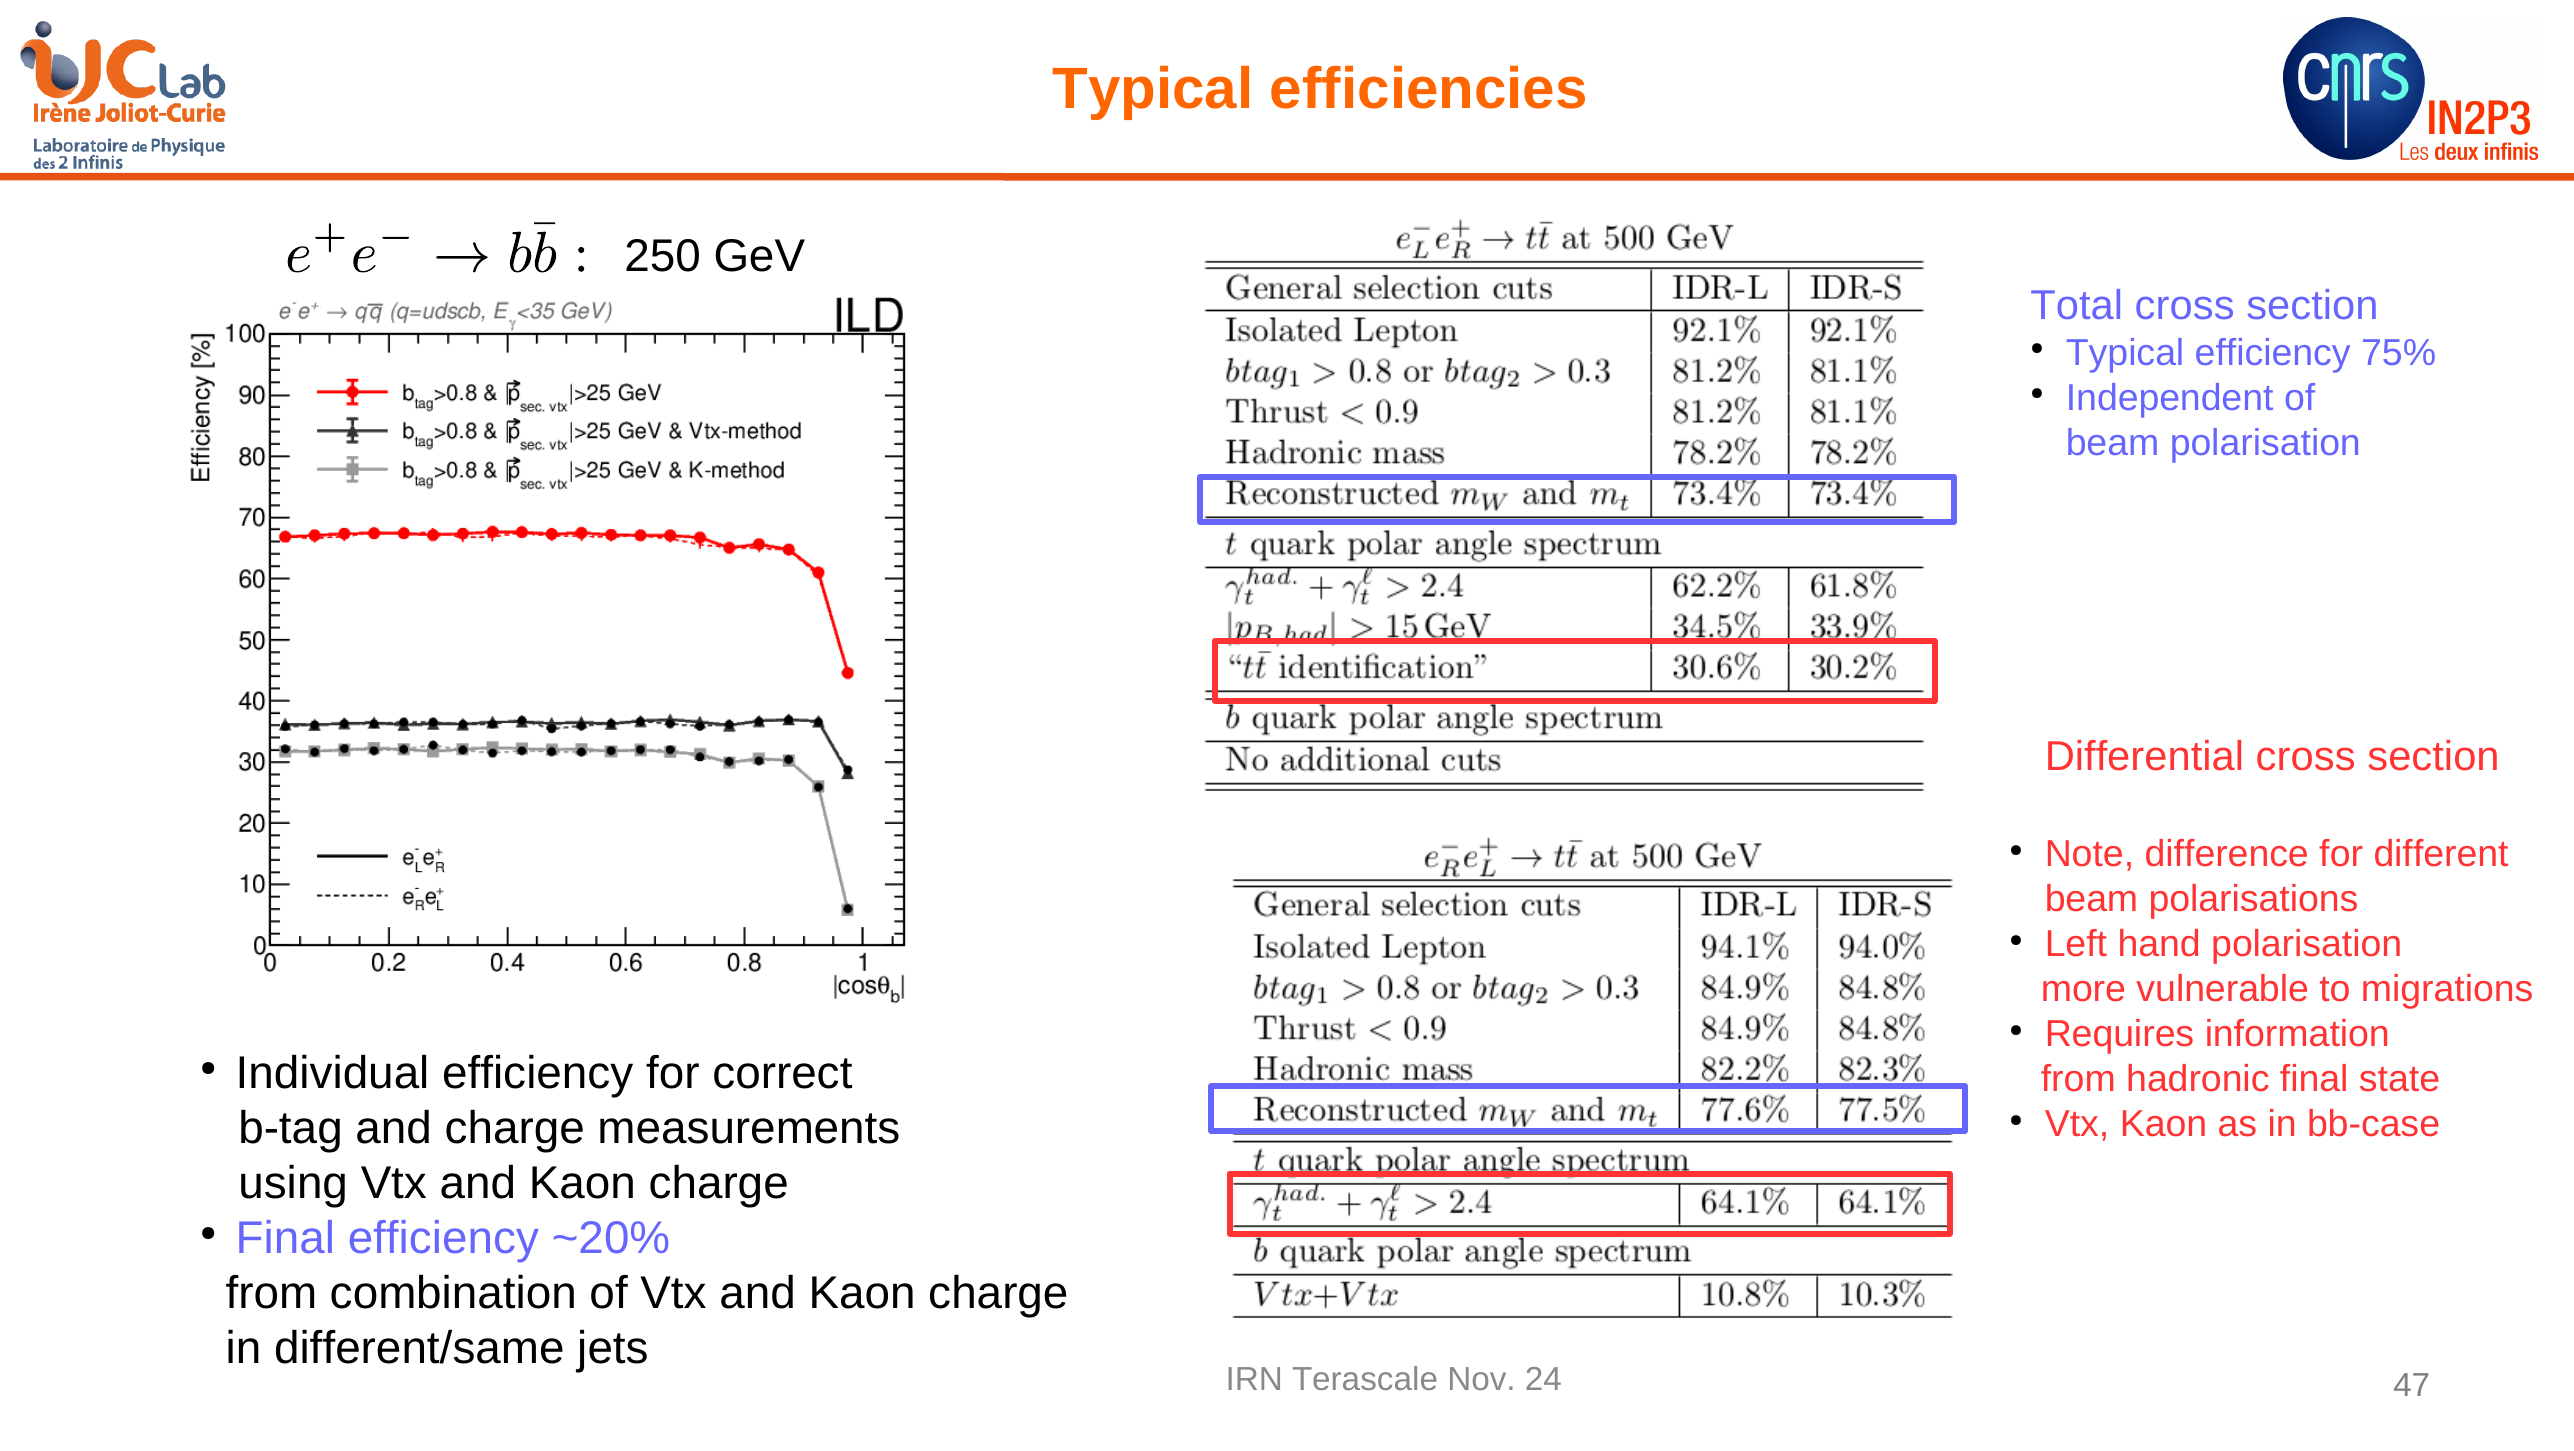

# Typical efficiencies
250 GeV
Total cross section
Typical efficiency 75%
Independent of
beam polarisation
Differential cross section
Note, difference for different beam polarisations
Left hand polarisation
 more vulnerable to migrations
Requires information
 from hadronic final state
Vtx, Kaon as in bb-case
Individual efficiency for correct
 b-tag and charge measurements
 using Vtx and Kaon charge
Final efficiency ~20%
 from combination of Vtx and Kaon charge
 in different/same jets
47